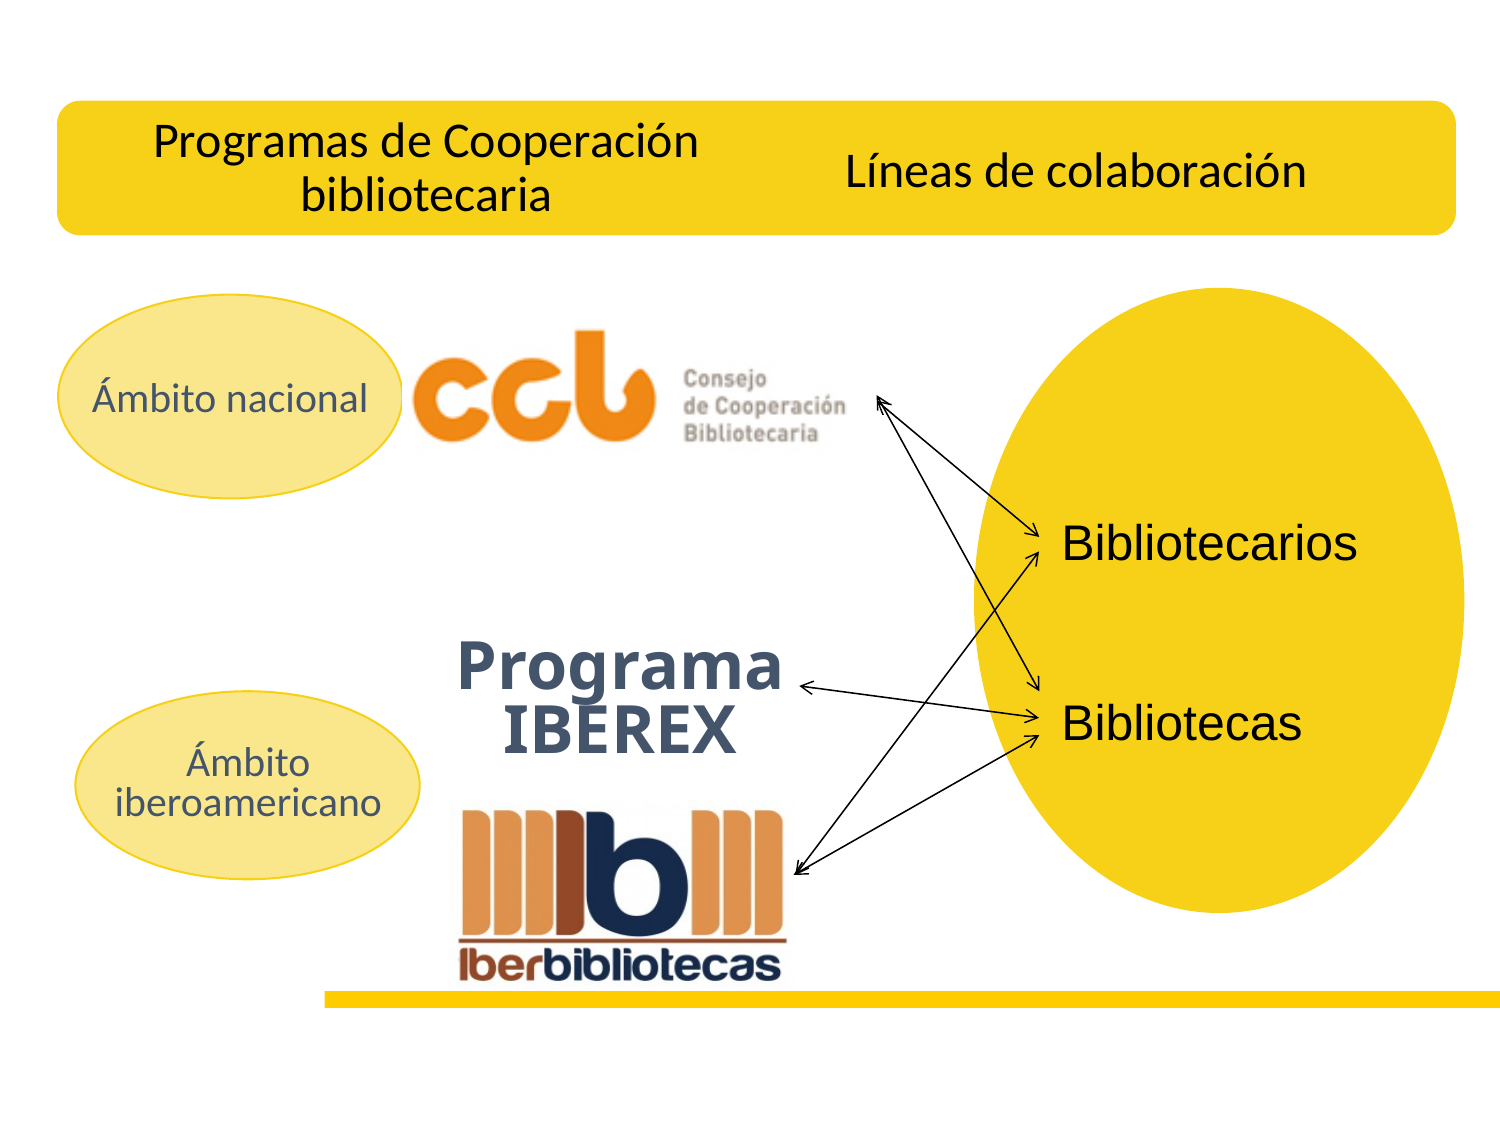

# Programas de Cooperación bibliotecaria
Líneas de colaboración
Bibliotecarios
Bibliotecas
Ámbito nacional
Programa IBEREX
Ámbito iberoamericano